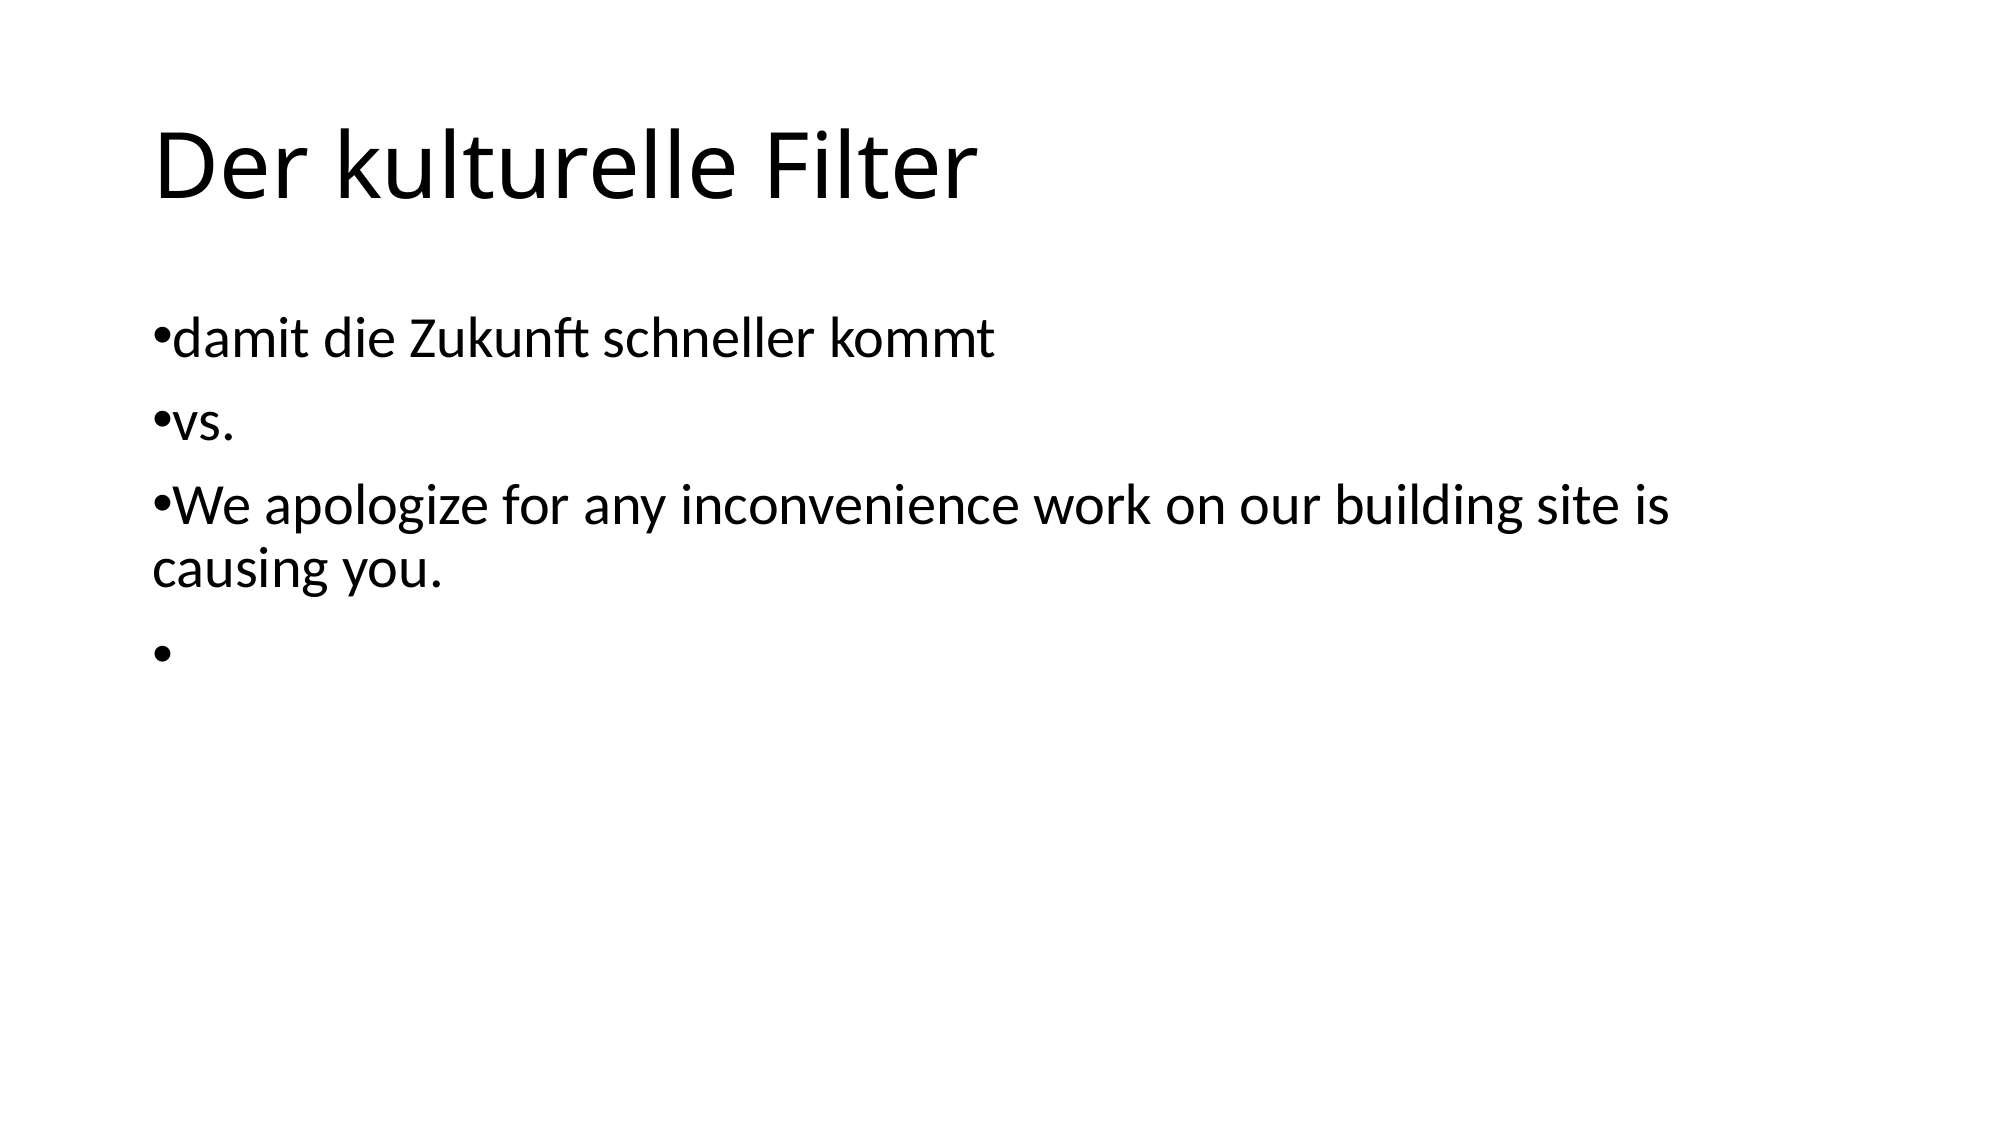

# Der kulturelle Filter
damit die Zukunft schneller kommt
vs.
We apologize for any inconvenience work on our building site is causing you.